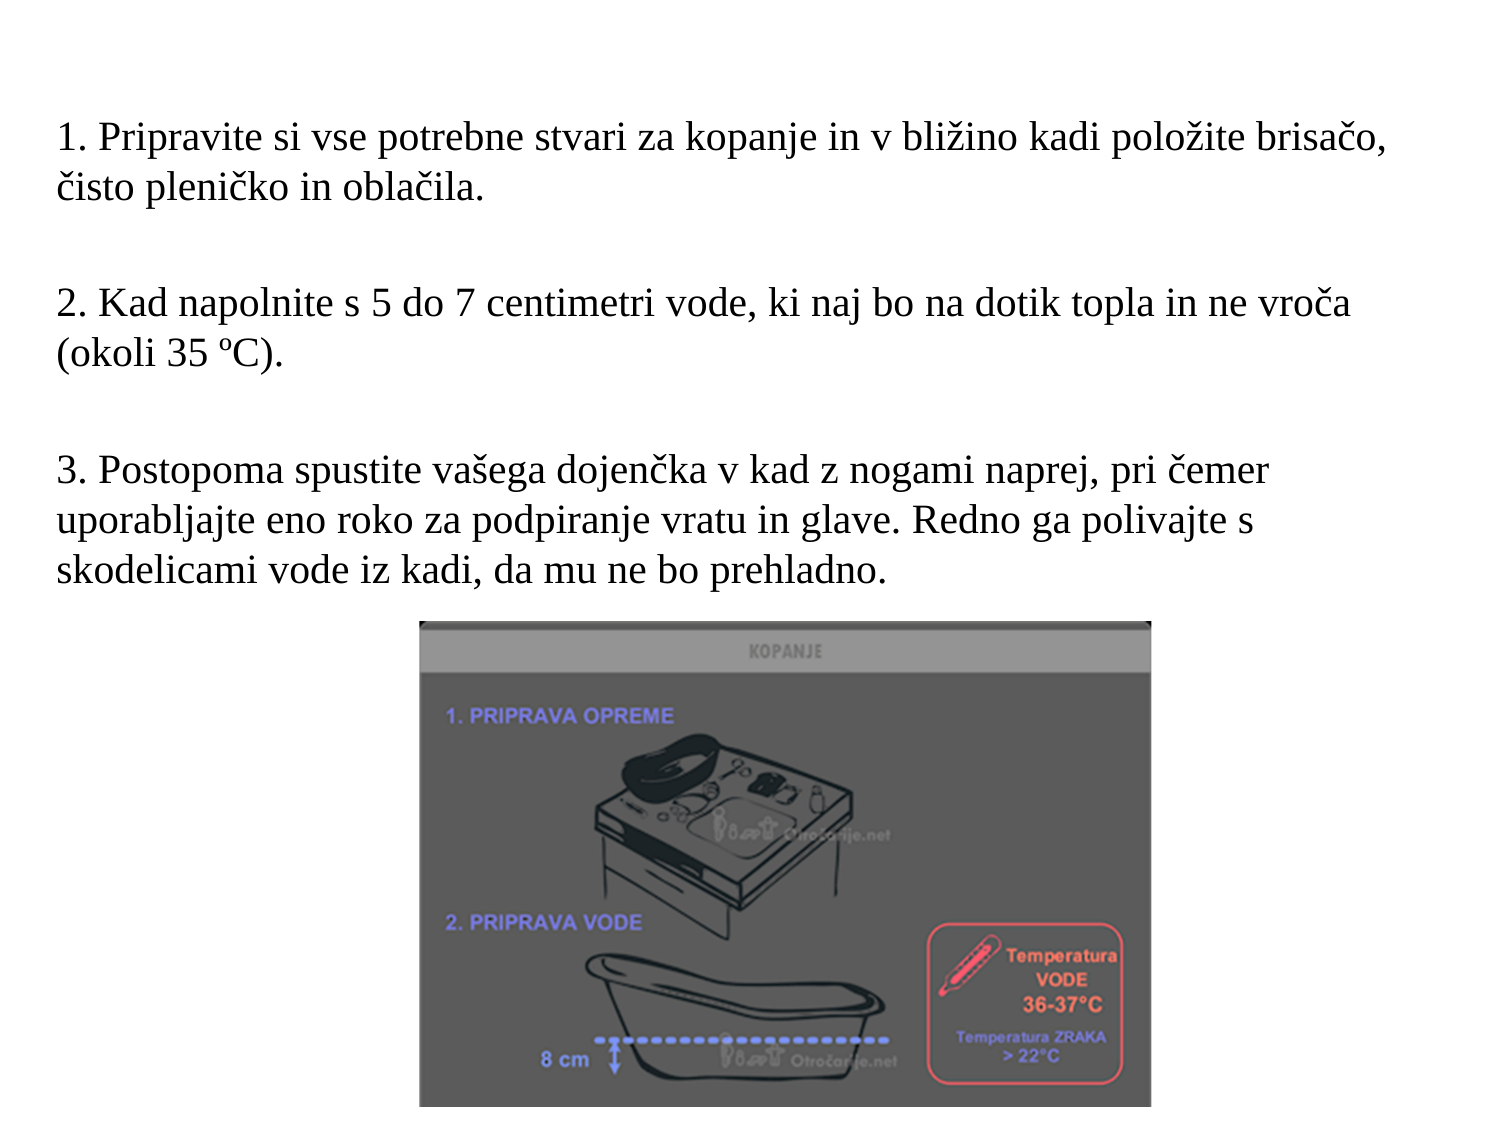

# 1. Pripravite si vse potrebne stvari za kopanje in v bližino kadi položite brisačo, čisto pleničko in oblačila.
2. Kad napolnite s 5 do 7 centimetri vode, ki naj bo na dotik topla in ne vroča (okoli 35 ºC).
3. Postopoma spustite vašega dojenčka v kad z nogami naprej, pri čemer uporabljajte eno roko za podpiranje vratu in glave. Redno ga polivajte s skodelicami vode iz kadi, da mu ne bo prehladno.